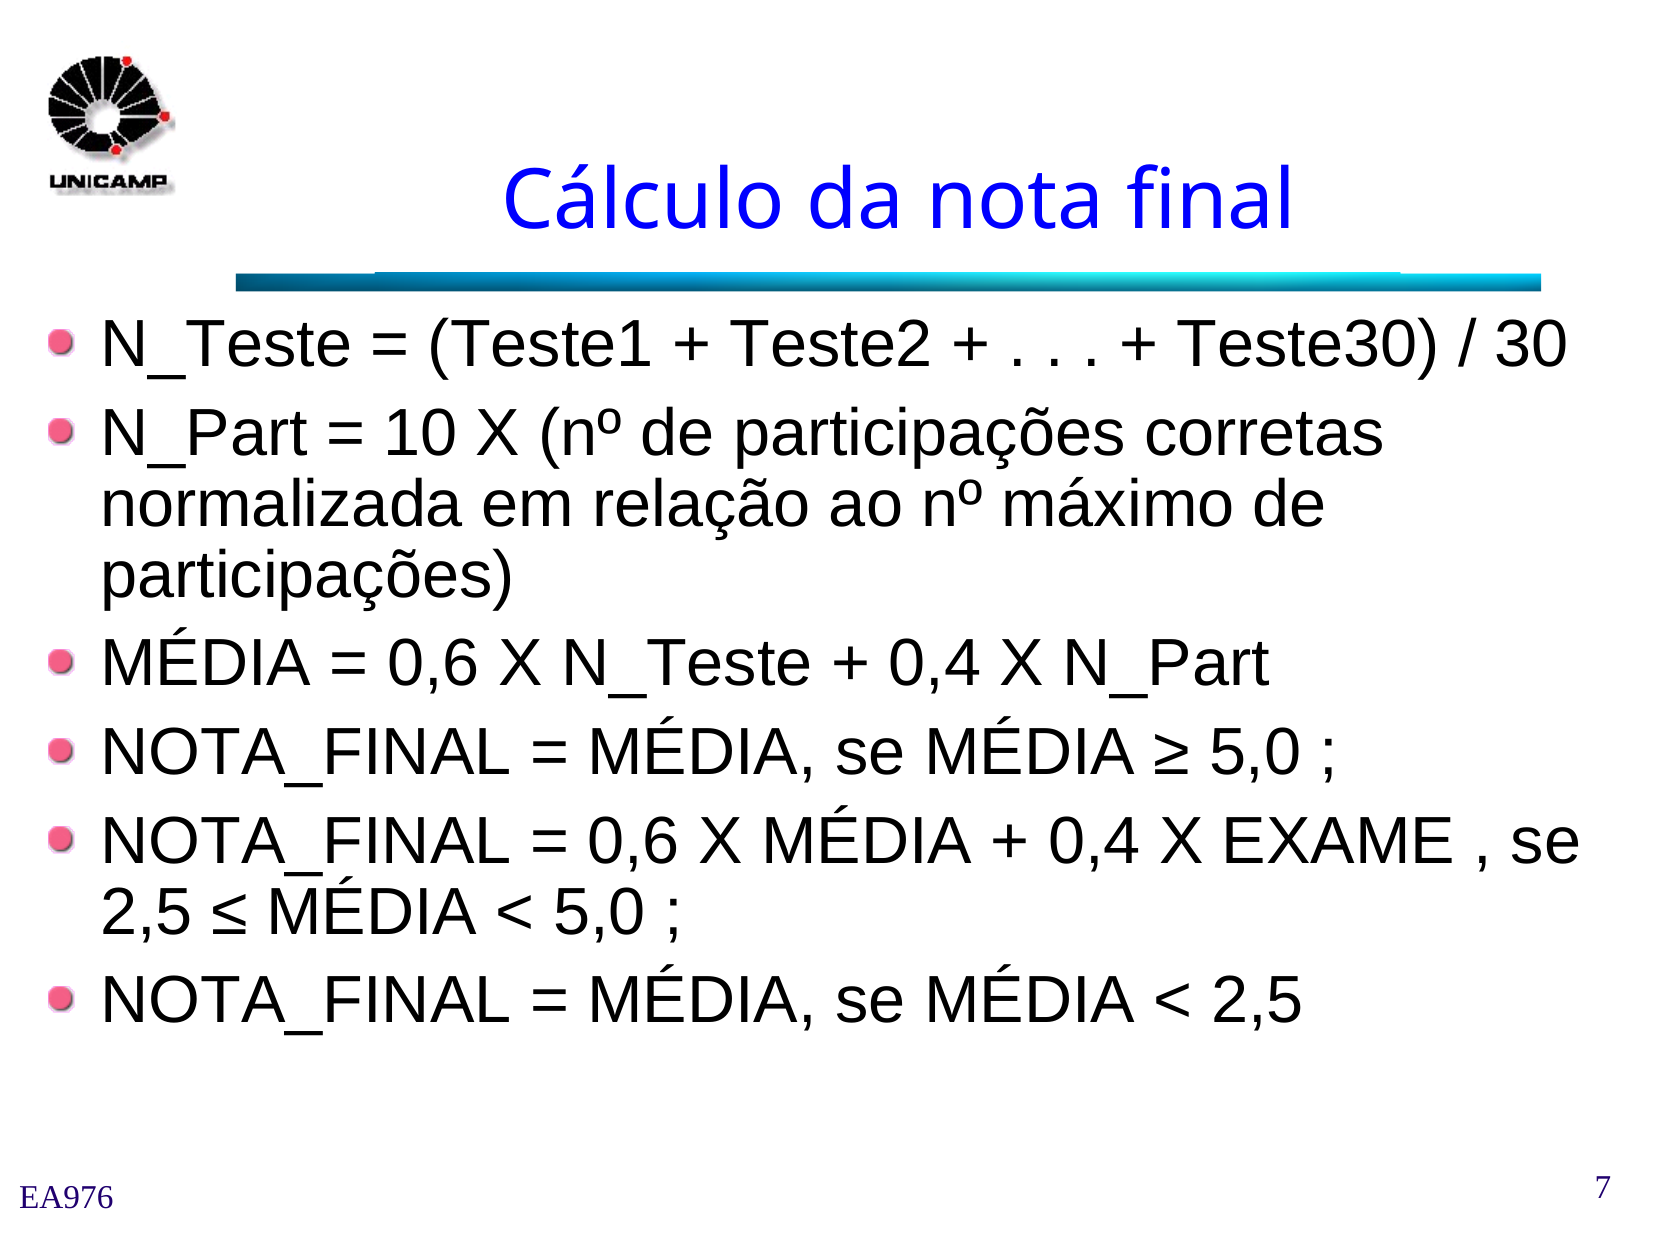

# Cálculo da nota final
N_Teste = (Teste1 + Teste2 + . . . + Teste30) / 30
N_Part = 10 X (nº de participações corretas normalizada em relação ao nº máximo de participações)
MÉDIA = 0,6 X N_Teste + 0,4 X N_Part
NOTA_FINAL = MÉDIA, se MÉDIA ≥ 5,0 ;
NOTA_FINAL = 0,6 X MÉDIA + 0,4 X EXAME , se 2,5 ≤ MÉDIA < 5,0 ;
NOTA_FINAL = MÉDIA, se MÉDIA < 2,5
7